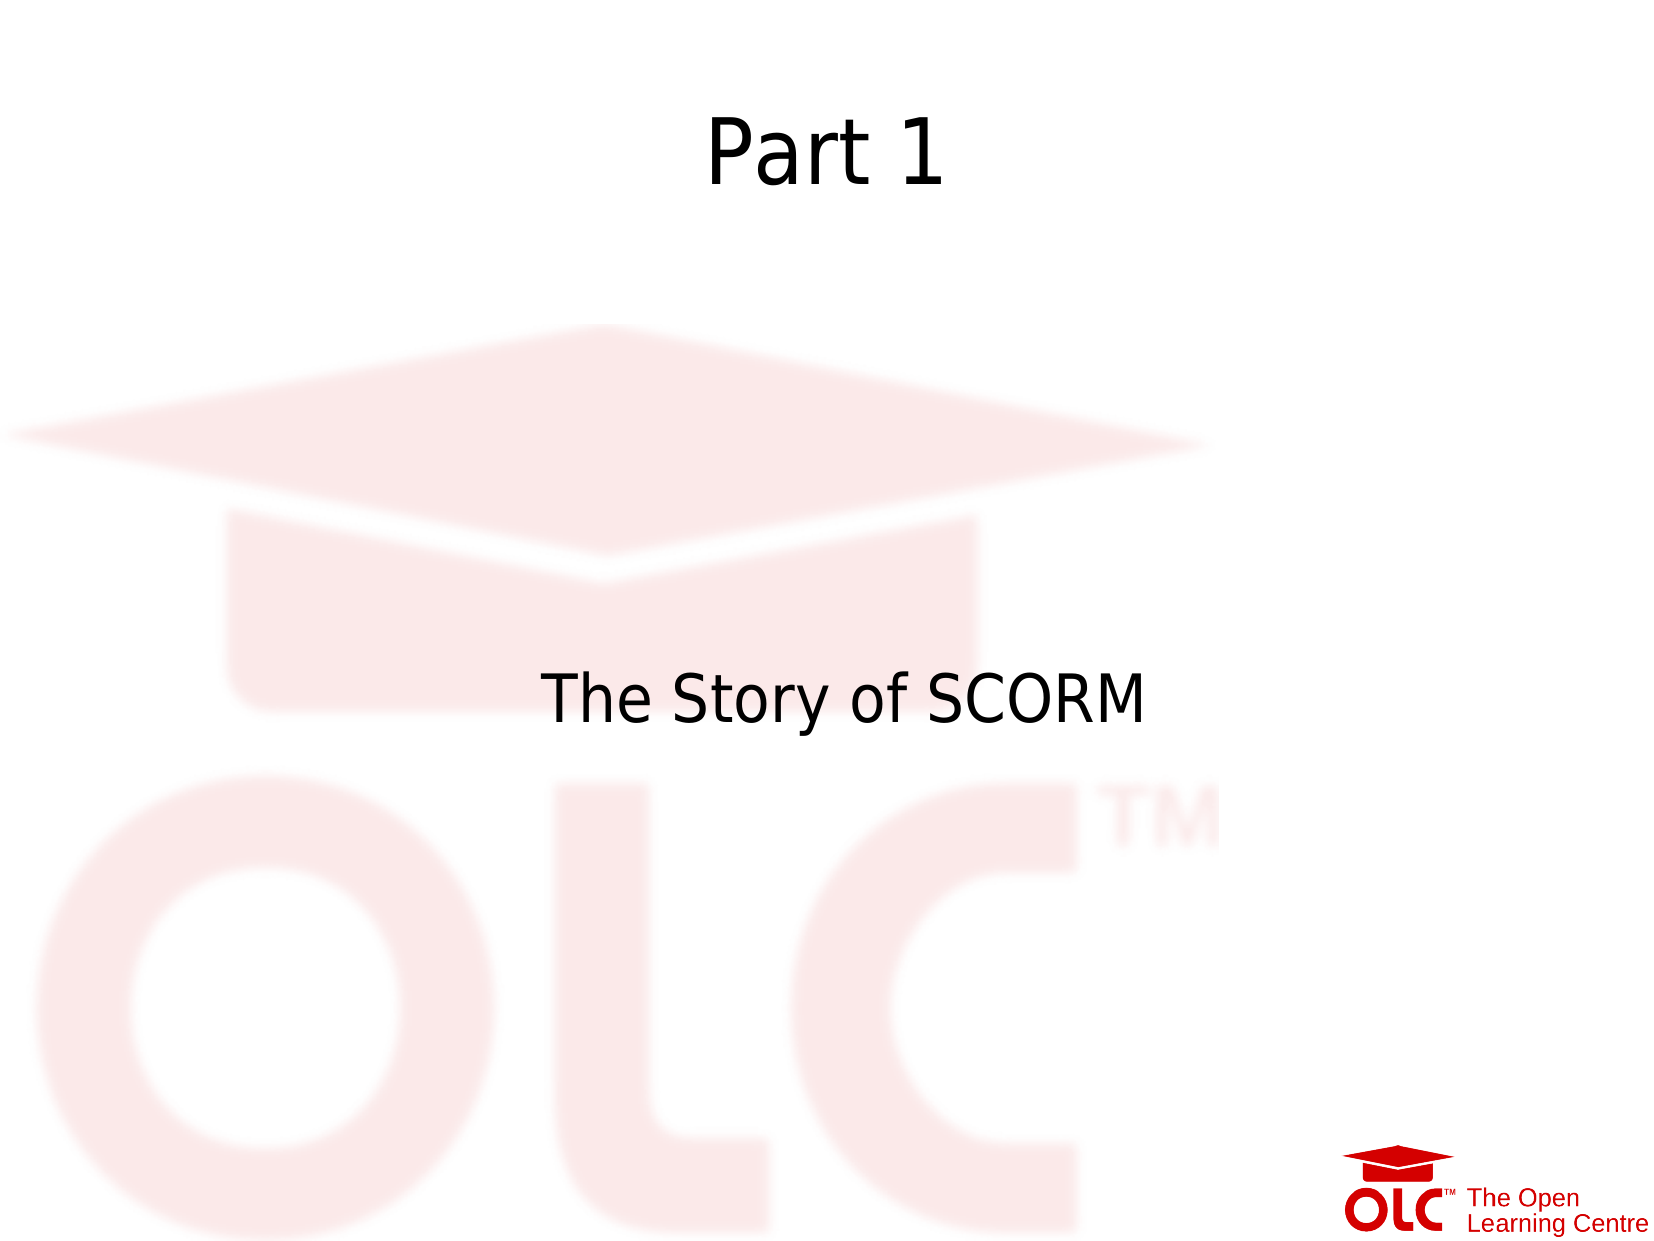

# Part 1
The Story of SCORM